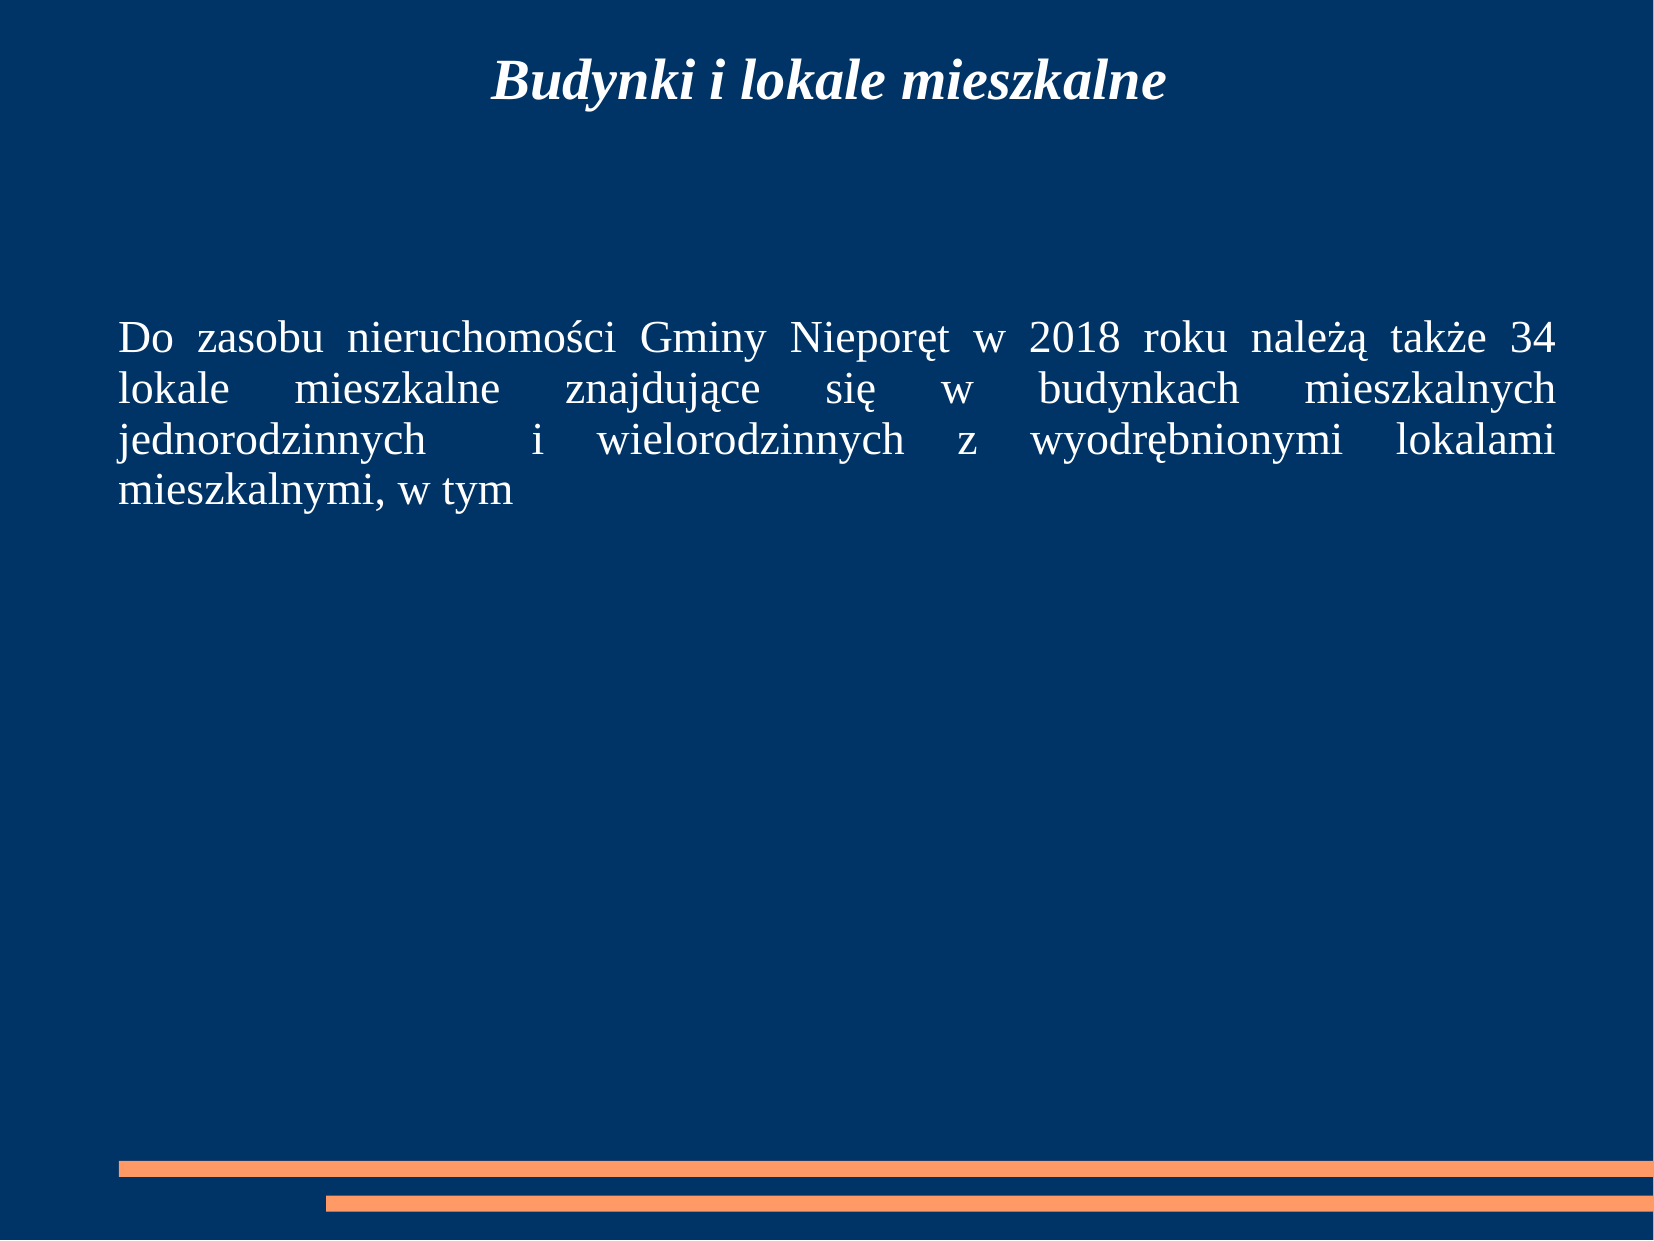

# Budynki i lokale mieszkalne
Do zasobu nieruchomości Gminy Nieporęt w 2018 roku należą także 34 lokale mieszkalne znajdujące się w budynkach mieszkalnych jednorodzinnych i wielorodzinnych z wyodrębnionymi lokalami mieszkalnymi, w tym